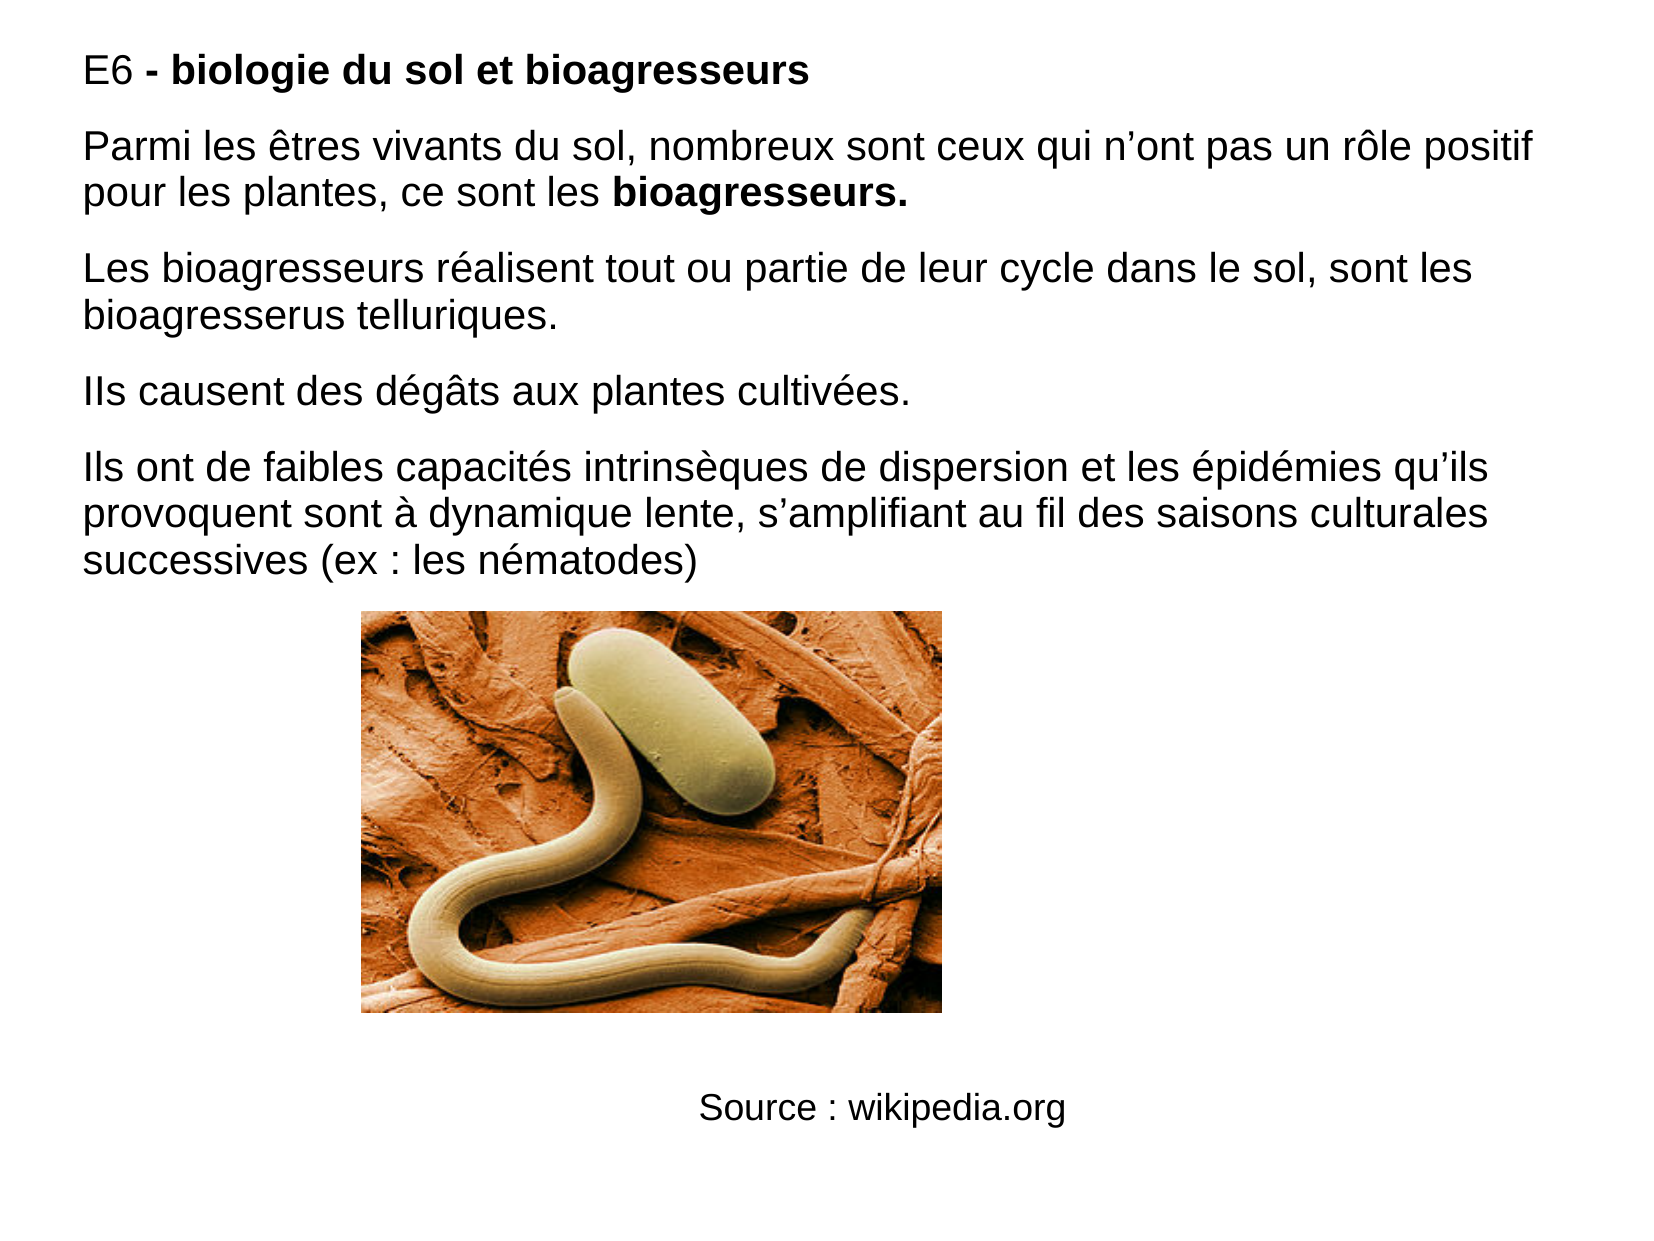

# E6 - biologie du sol et bioagresseurs
Parmi les êtres vivants du sol, nombreux sont ceux qui n’ont pas un rôle positif pour les plantes, ce sont les bioagresseurs.
Les bioagresseurs réalisent tout ou partie de leur cycle dans le sol, sont les bioagresserus telluriques.
IIs causent des dégâts aux plantes cultivées.
Ils ont de faibles capacités intrinsèques de dispersion et les épidémies qu’ils provoquent sont à dynamique lente, s’amplifiant au fil des saisons culturales successives (ex : les nématodes)
Source : wikipedia.org